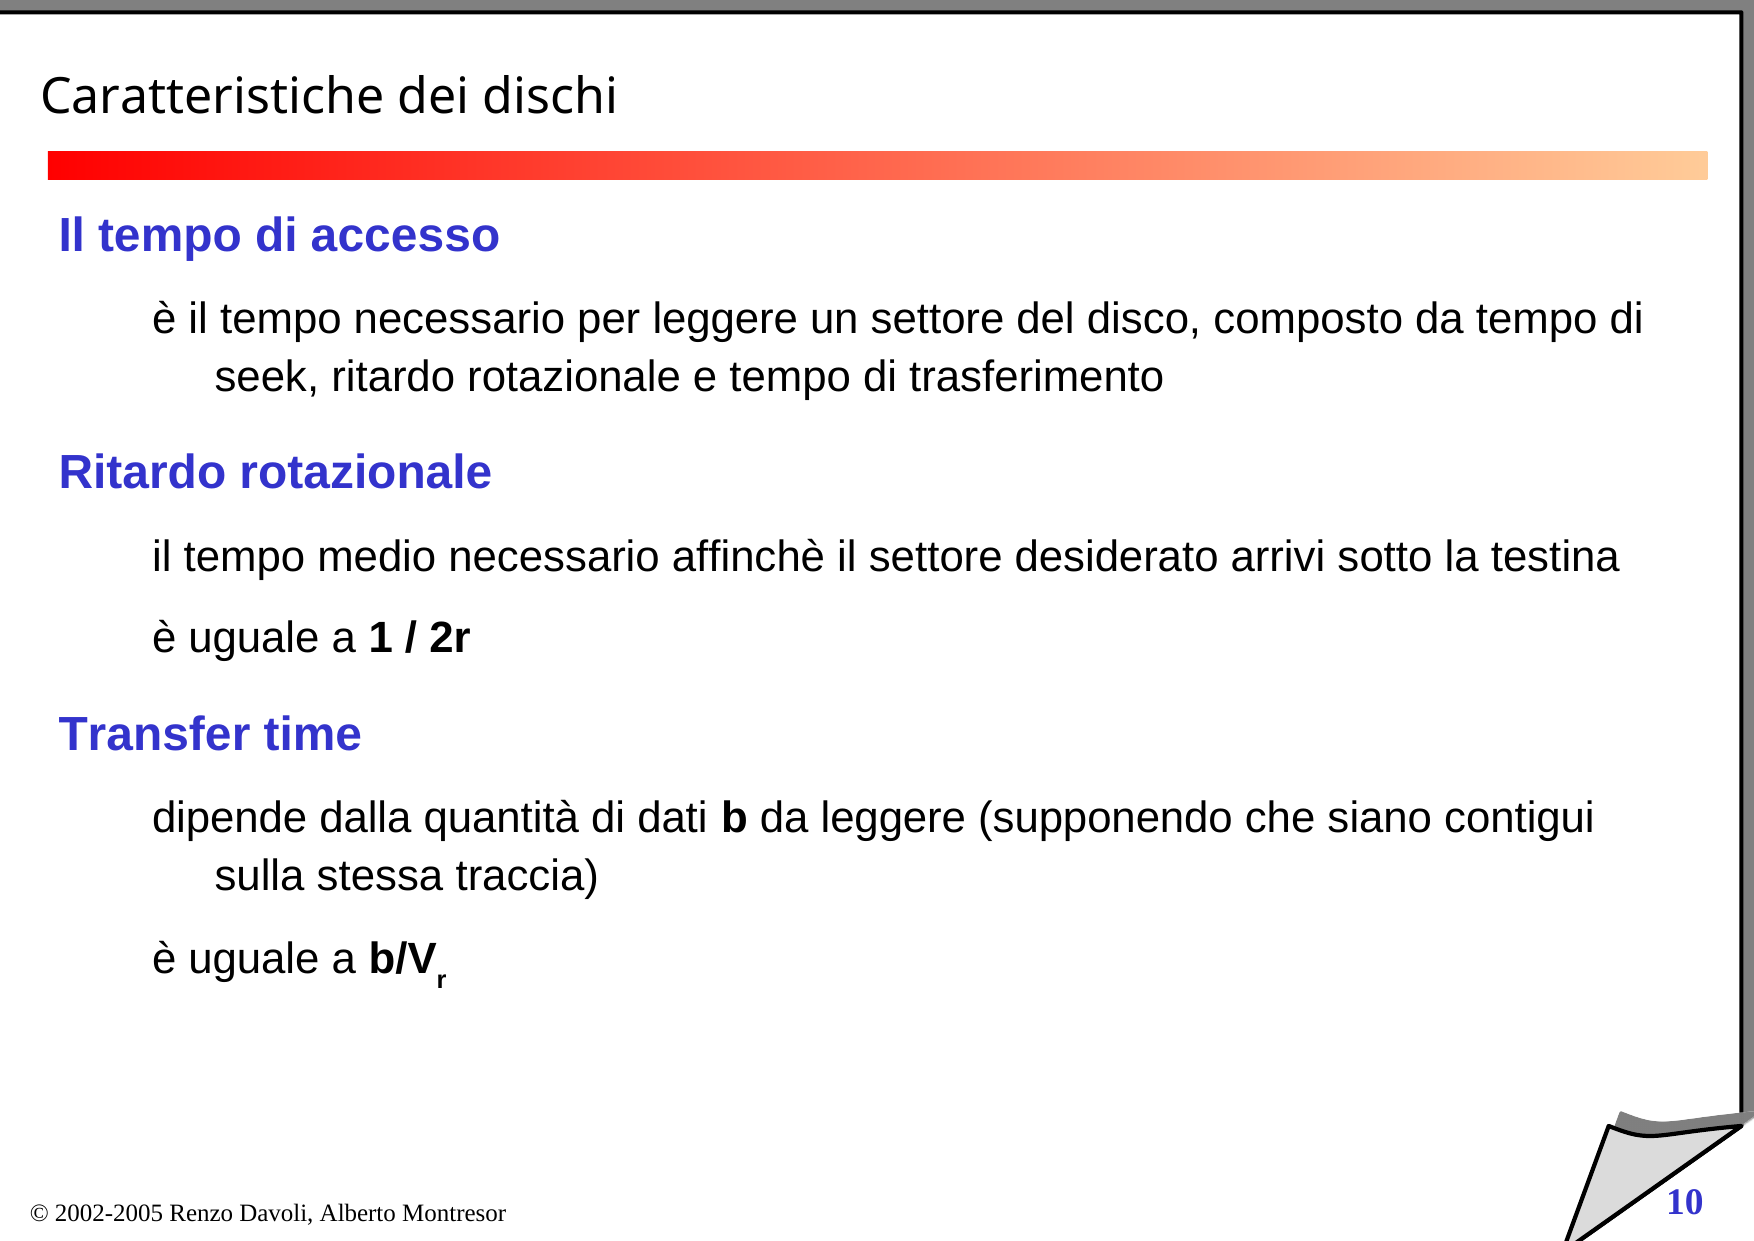

# Caratteristiche dei dischi
Il tempo di accesso
è il tempo necessario per leggere un settore del disco, composto da tempo di seek, ritardo rotazionale e tempo di trasferimento
Ritardo rotazionale
il tempo medio necessario affinchè il settore desiderato arrivi sotto la testina
è uguale a 1 / 2r
Transfer time
dipende dalla quantità di dati b da leggere (supponendo che siano contigui sulla stessa traccia)
è uguale a b/Vr